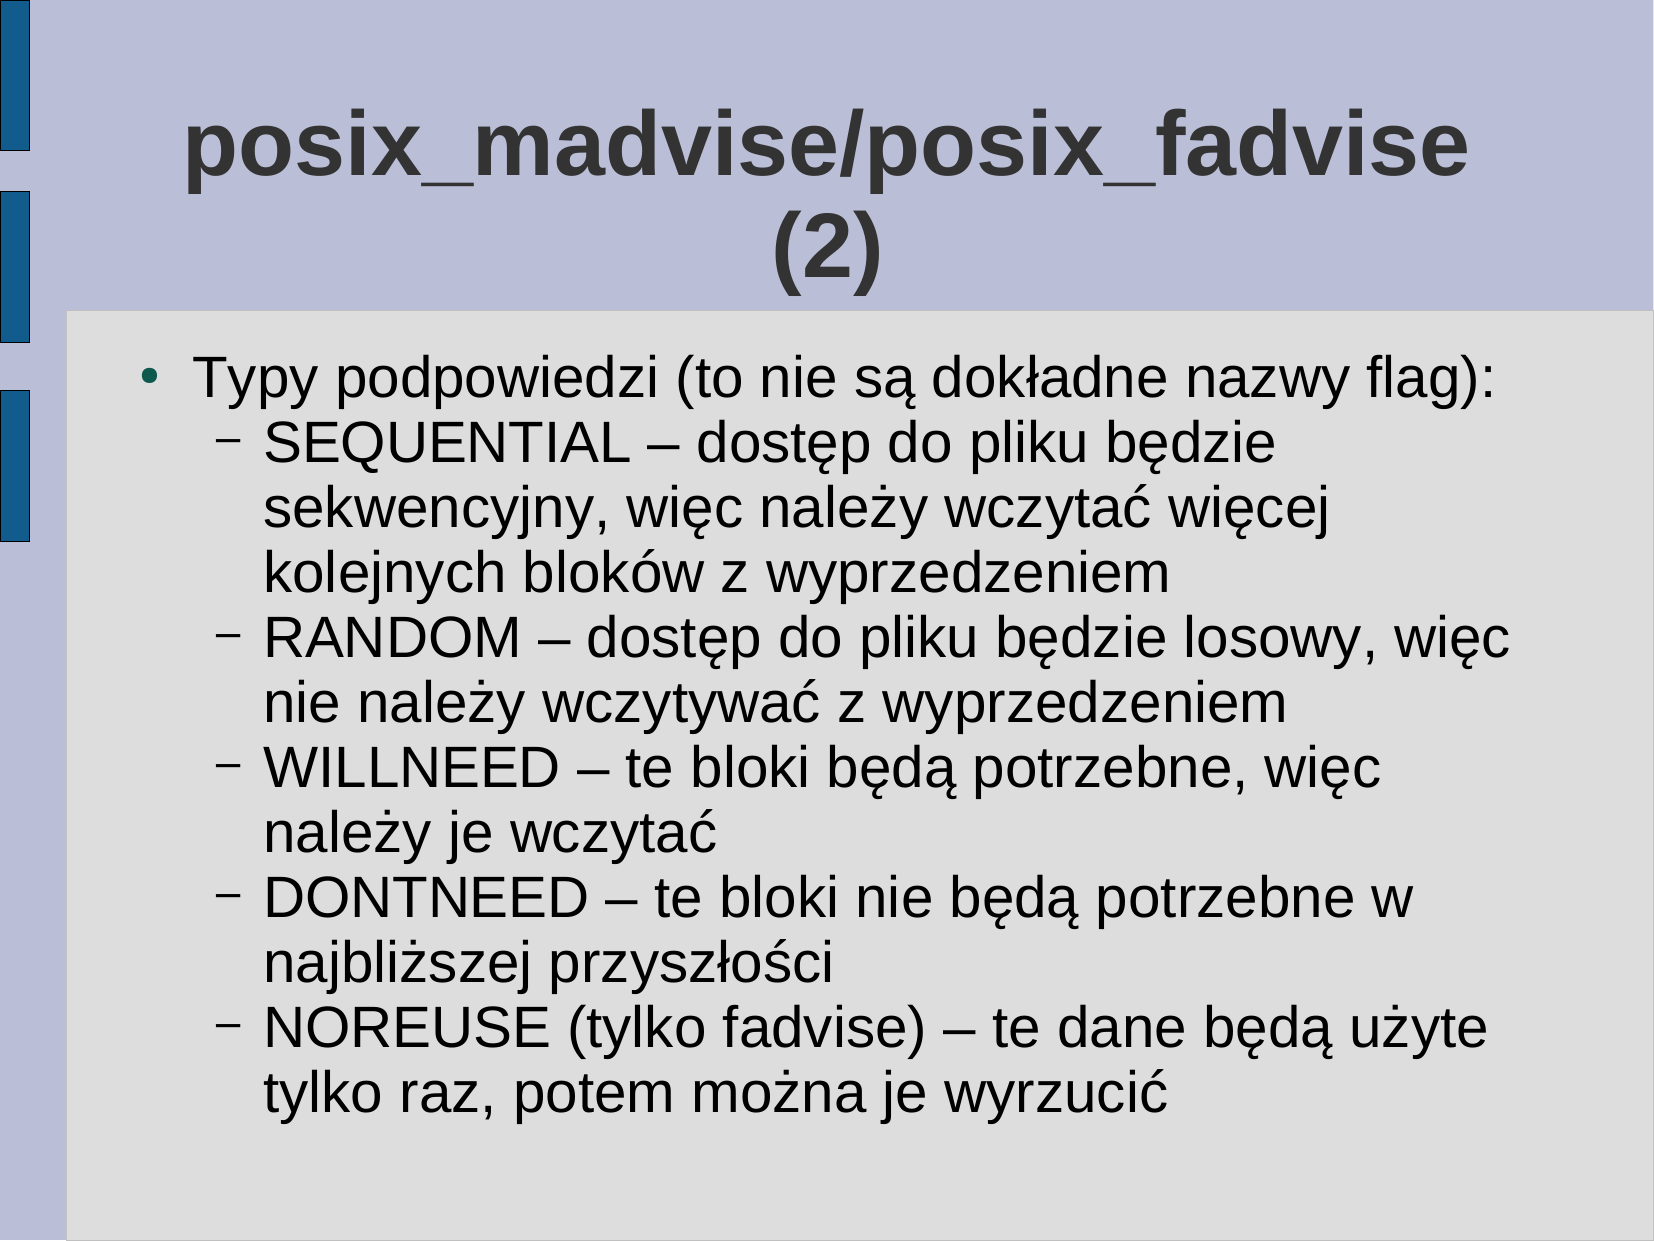

# posix_madvise/posix_fadvise (2)
Typy podpowiedzi (to nie są dokładne nazwy flag):
SEQUENTIAL – dostęp do pliku będzie sekwencyjny, więc należy wczytać więcej kolejnych bloków z wyprzedzeniem
RANDOM – dostęp do pliku będzie losowy, więc nie należy wczytywać z wyprzedzeniem
WILLNEED – te bloki będą potrzebne, więc należy je wczytać
DONTNEED – te bloki nie będą potrzebne w najbliższej przyszłości
NOREUSE (tylko fadvise) – te dane będą użyte tylko raz, potem można je wyrzucić